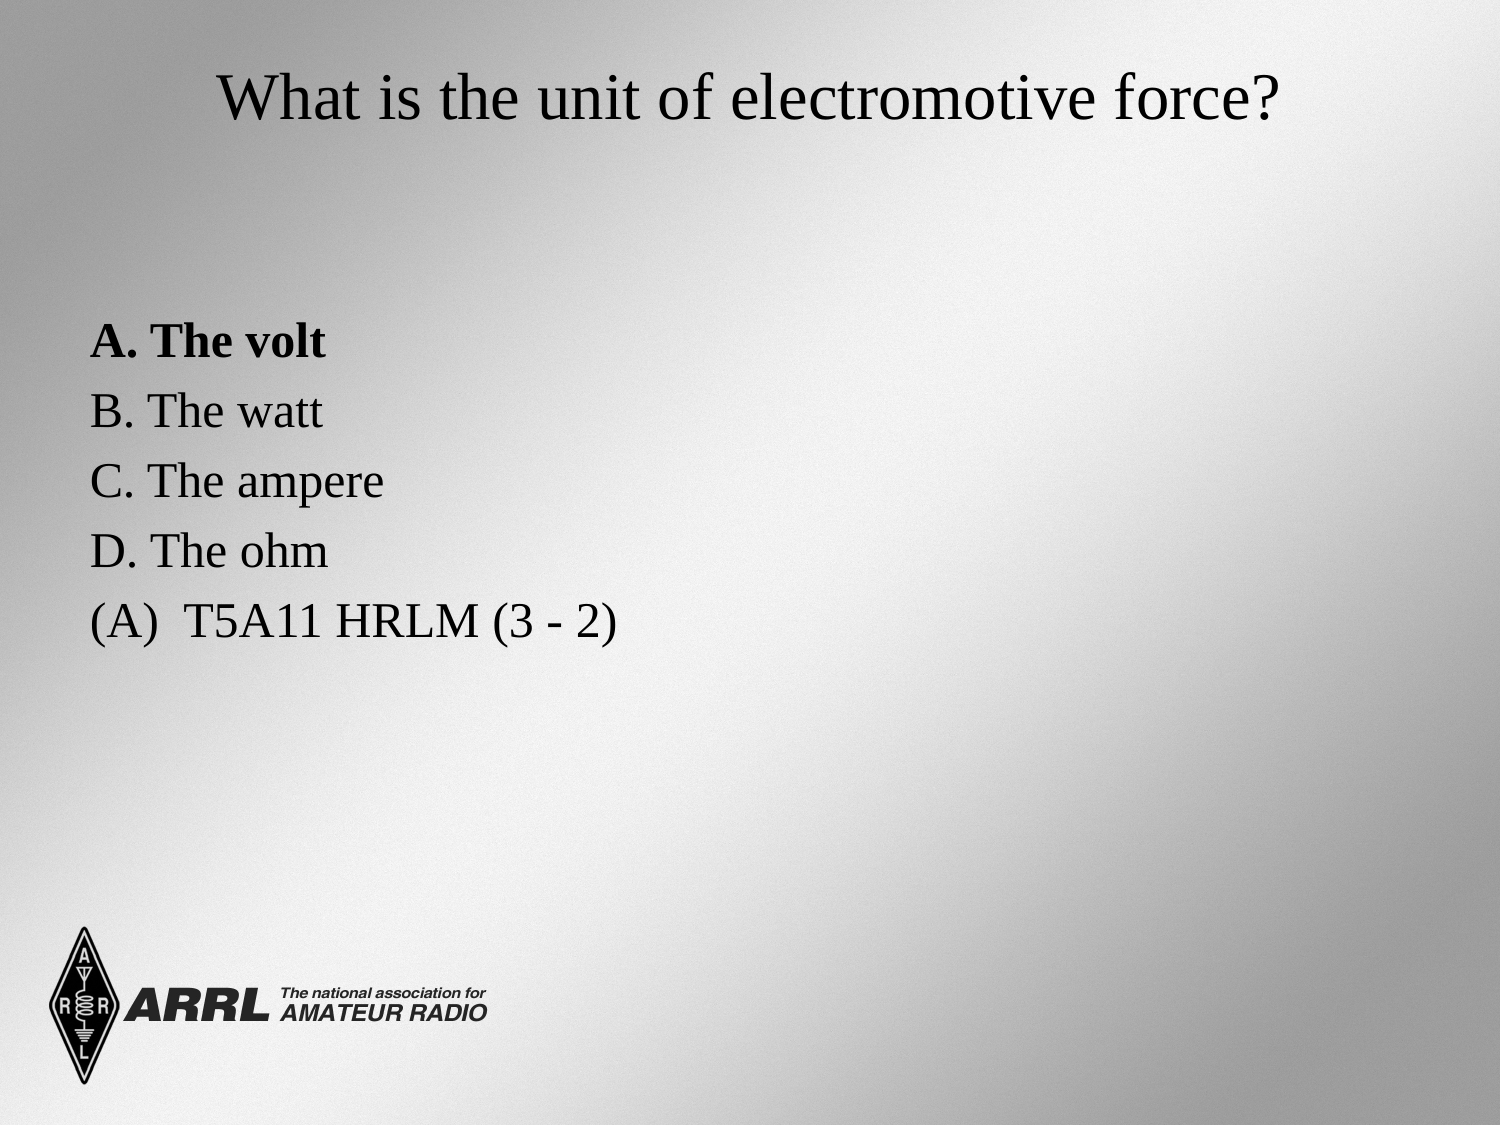

# What is the unit of electromotive force?
A. The volt
B. The watt
C. The ampere
D. The ohm
(A) T5A11 HRLM (3 - 2)